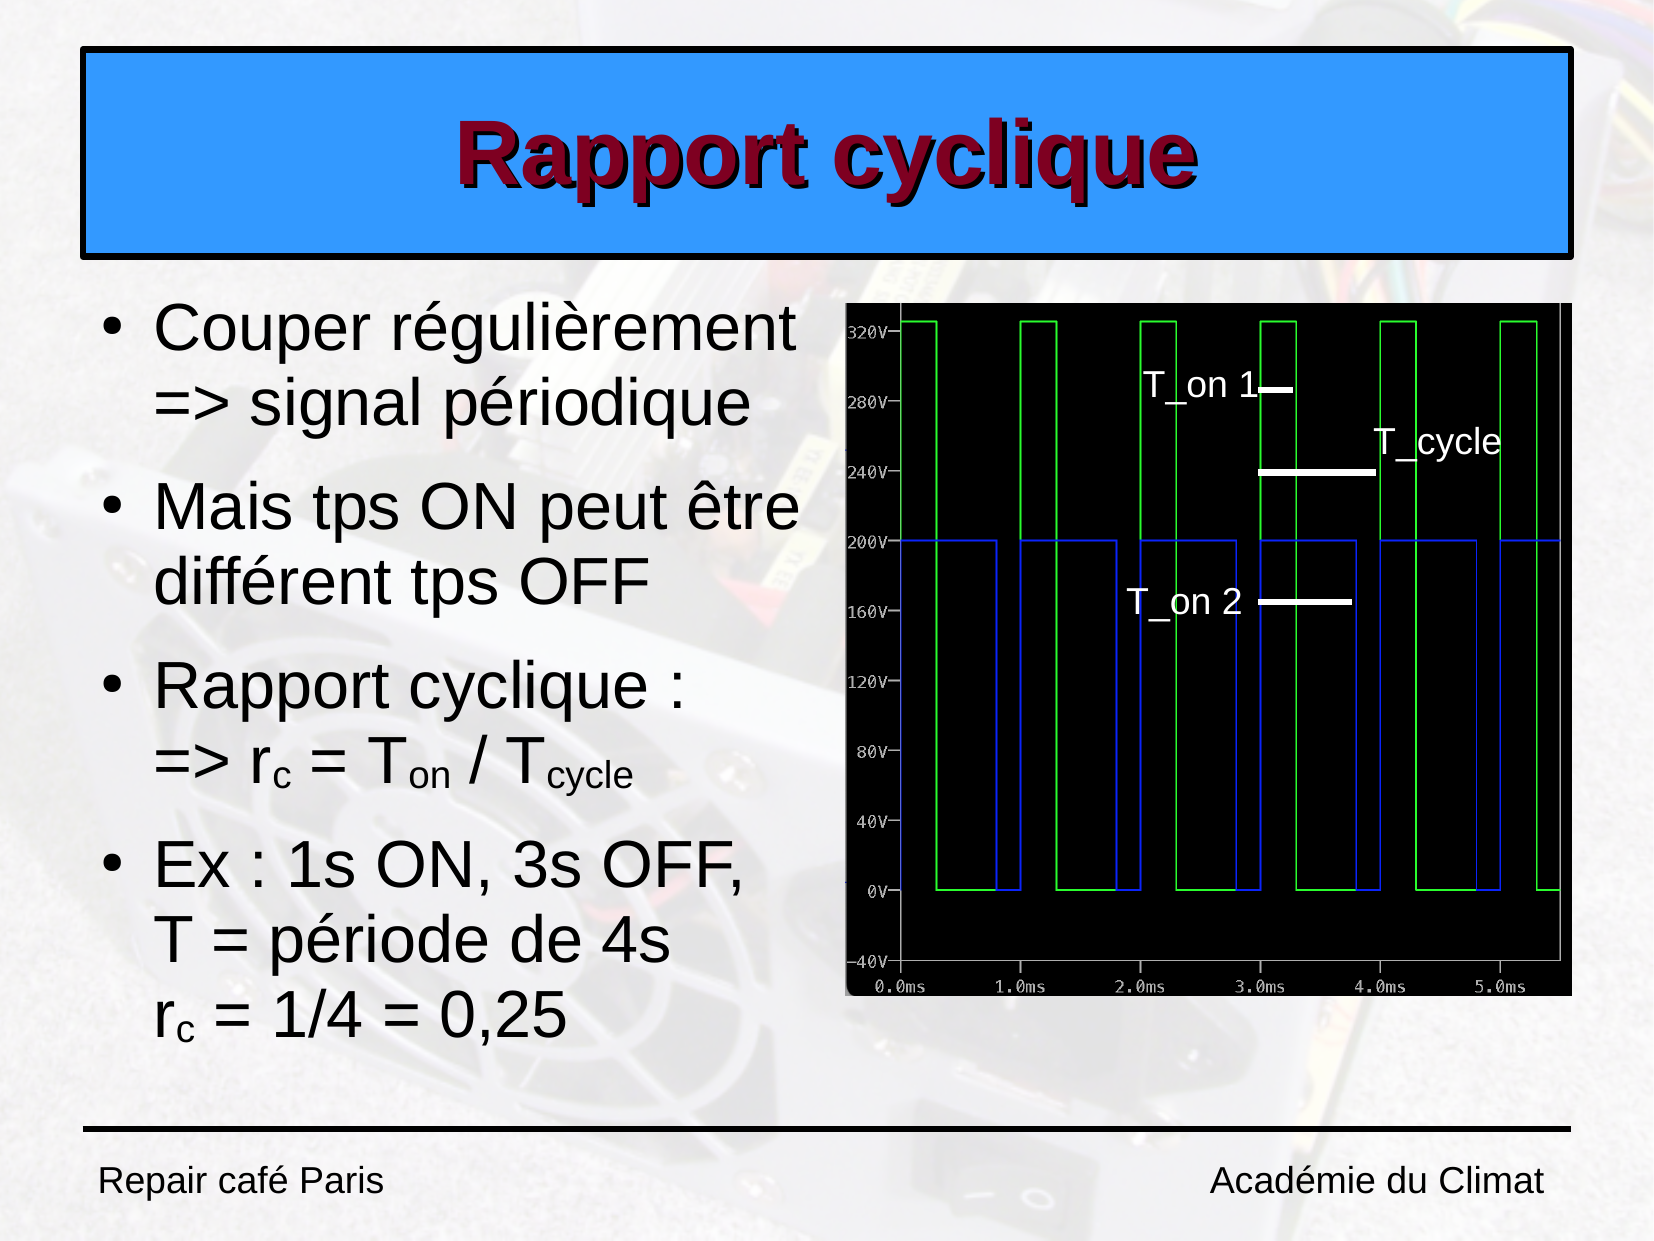

# Rapport cyclique
Couper régulièrement => signal périodique
Mais tps ON peut être différent tps OFF
Rapport cyclique :
=> rc = Ton / Tcycle
Ex : 1s ON, 3s OFF,
T = période de 4s
rc = 1/4 = 0,25
T_on 1
T_cycle
T_on 2
Repair café Paris	Académie du Climat